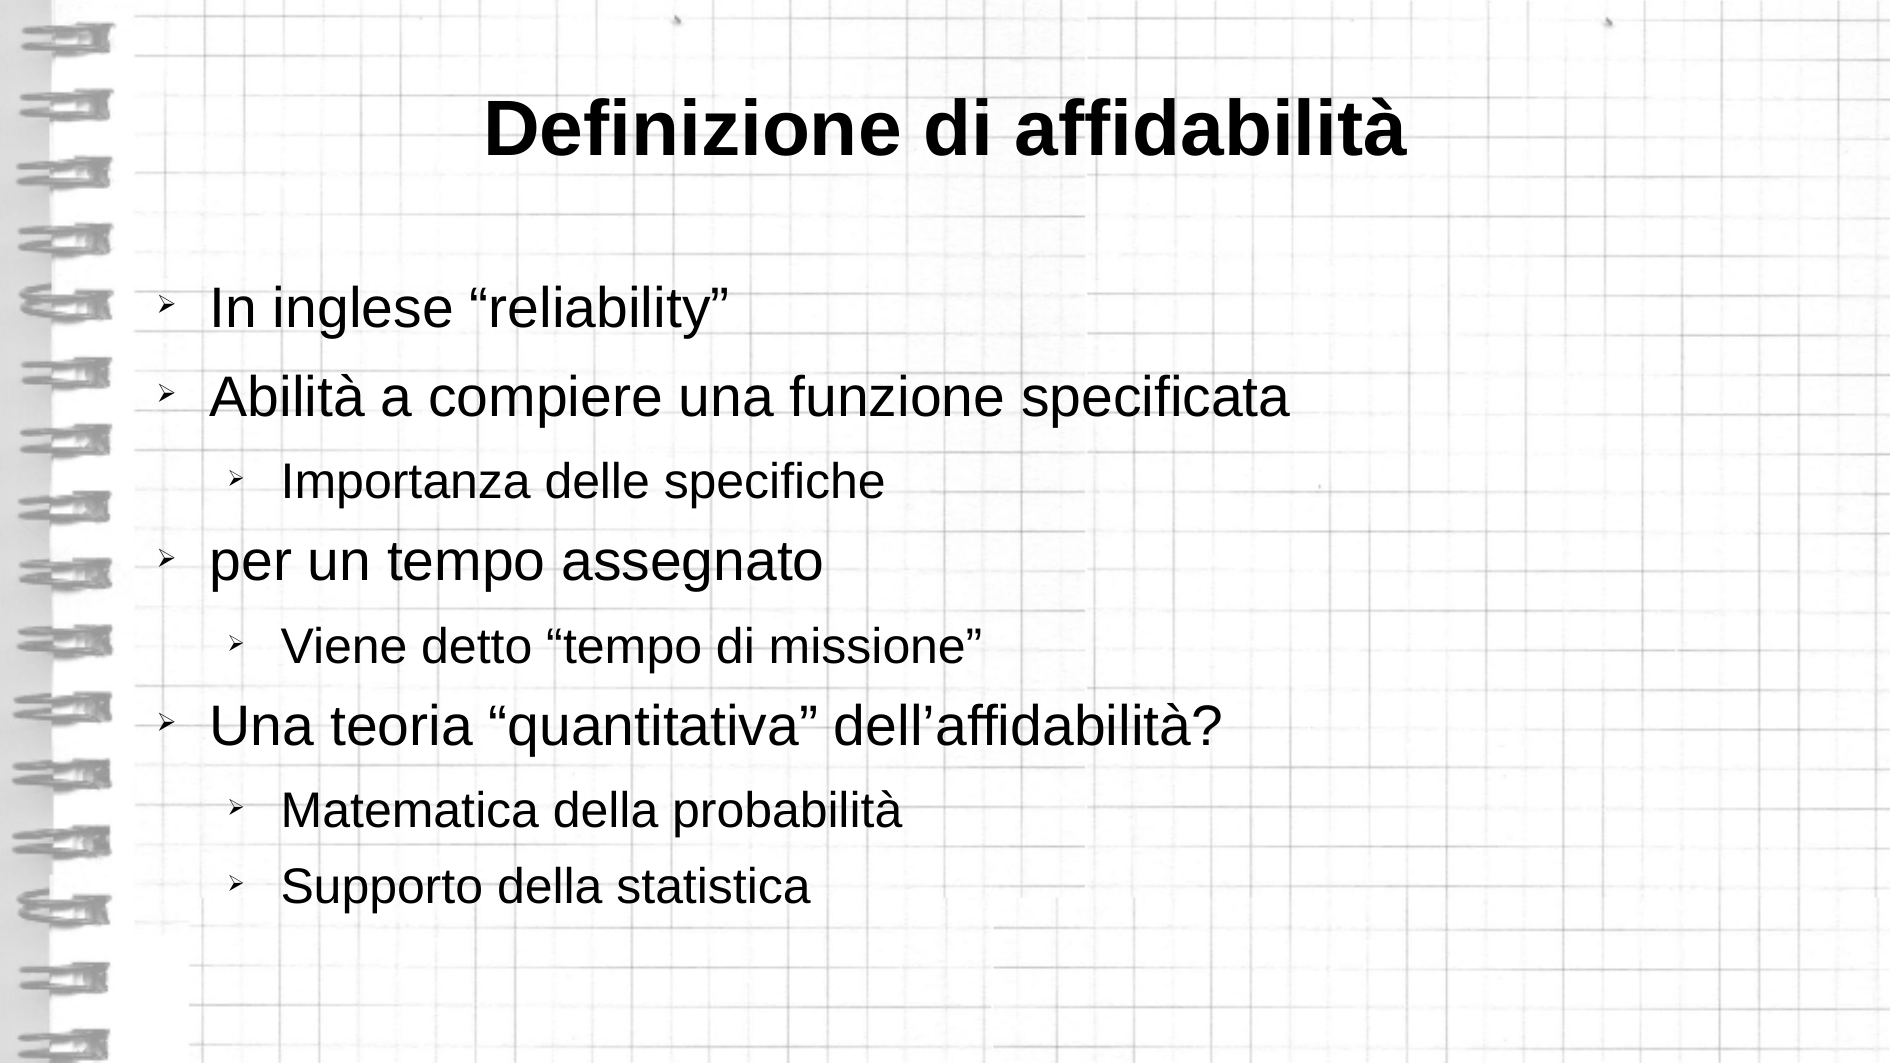

# Definizione di affidabilità
In inglese “reliability”
Abilità a compiere una funzione specificata
Importanza delle specifiche
per un tempo assegnato
Viene detto “tempo di missione”
Una teoria “quantitativa” dell’affidabilità?
Matematica della probabilità
Supporto della statistica